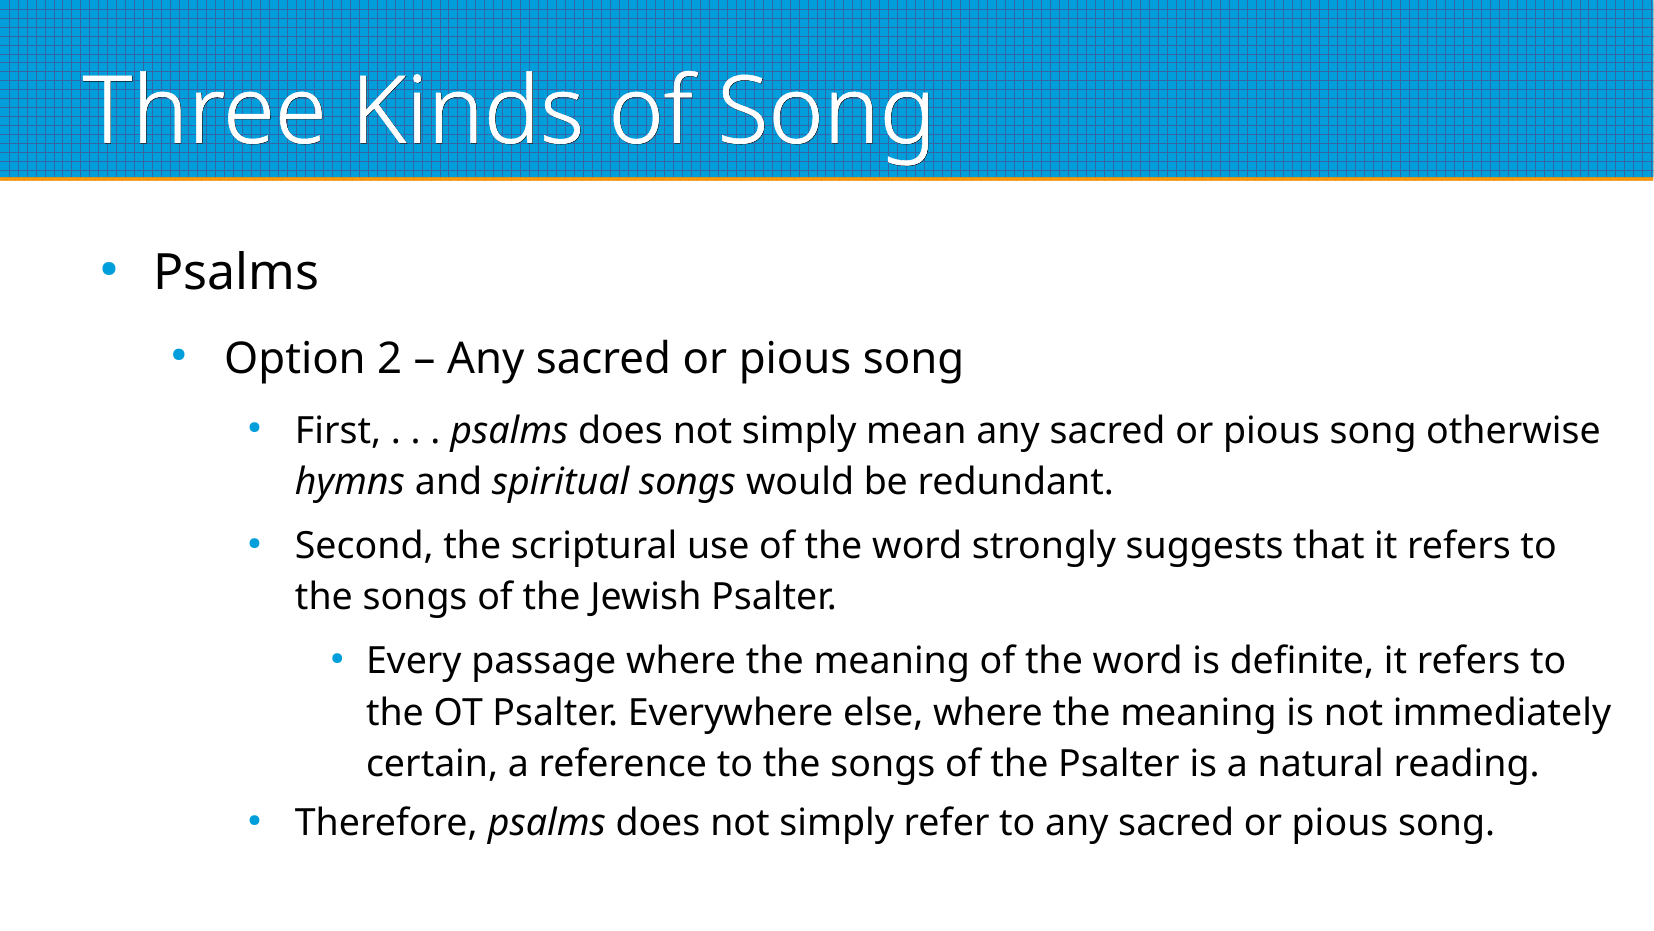

# Three Kinds of Song
Psalms
Option 2 – Any sacred or pious song
First, . . . psalms does not simply mean any sacred or pious song otherwise hymns and spiritual songs would be redundant.
Second, the scriptural use of the word strongly suggests that it refers to the songs of the Jewish Psalter.
Every passage where the meaning of the word is definite, it refers to the OT Psalter. Everywhere else, where the meaning is not immediately certain, a reference to the songs of the Psalter is a natural reading.
Therefore, psalms does not simply refer to any sacred or pious song.